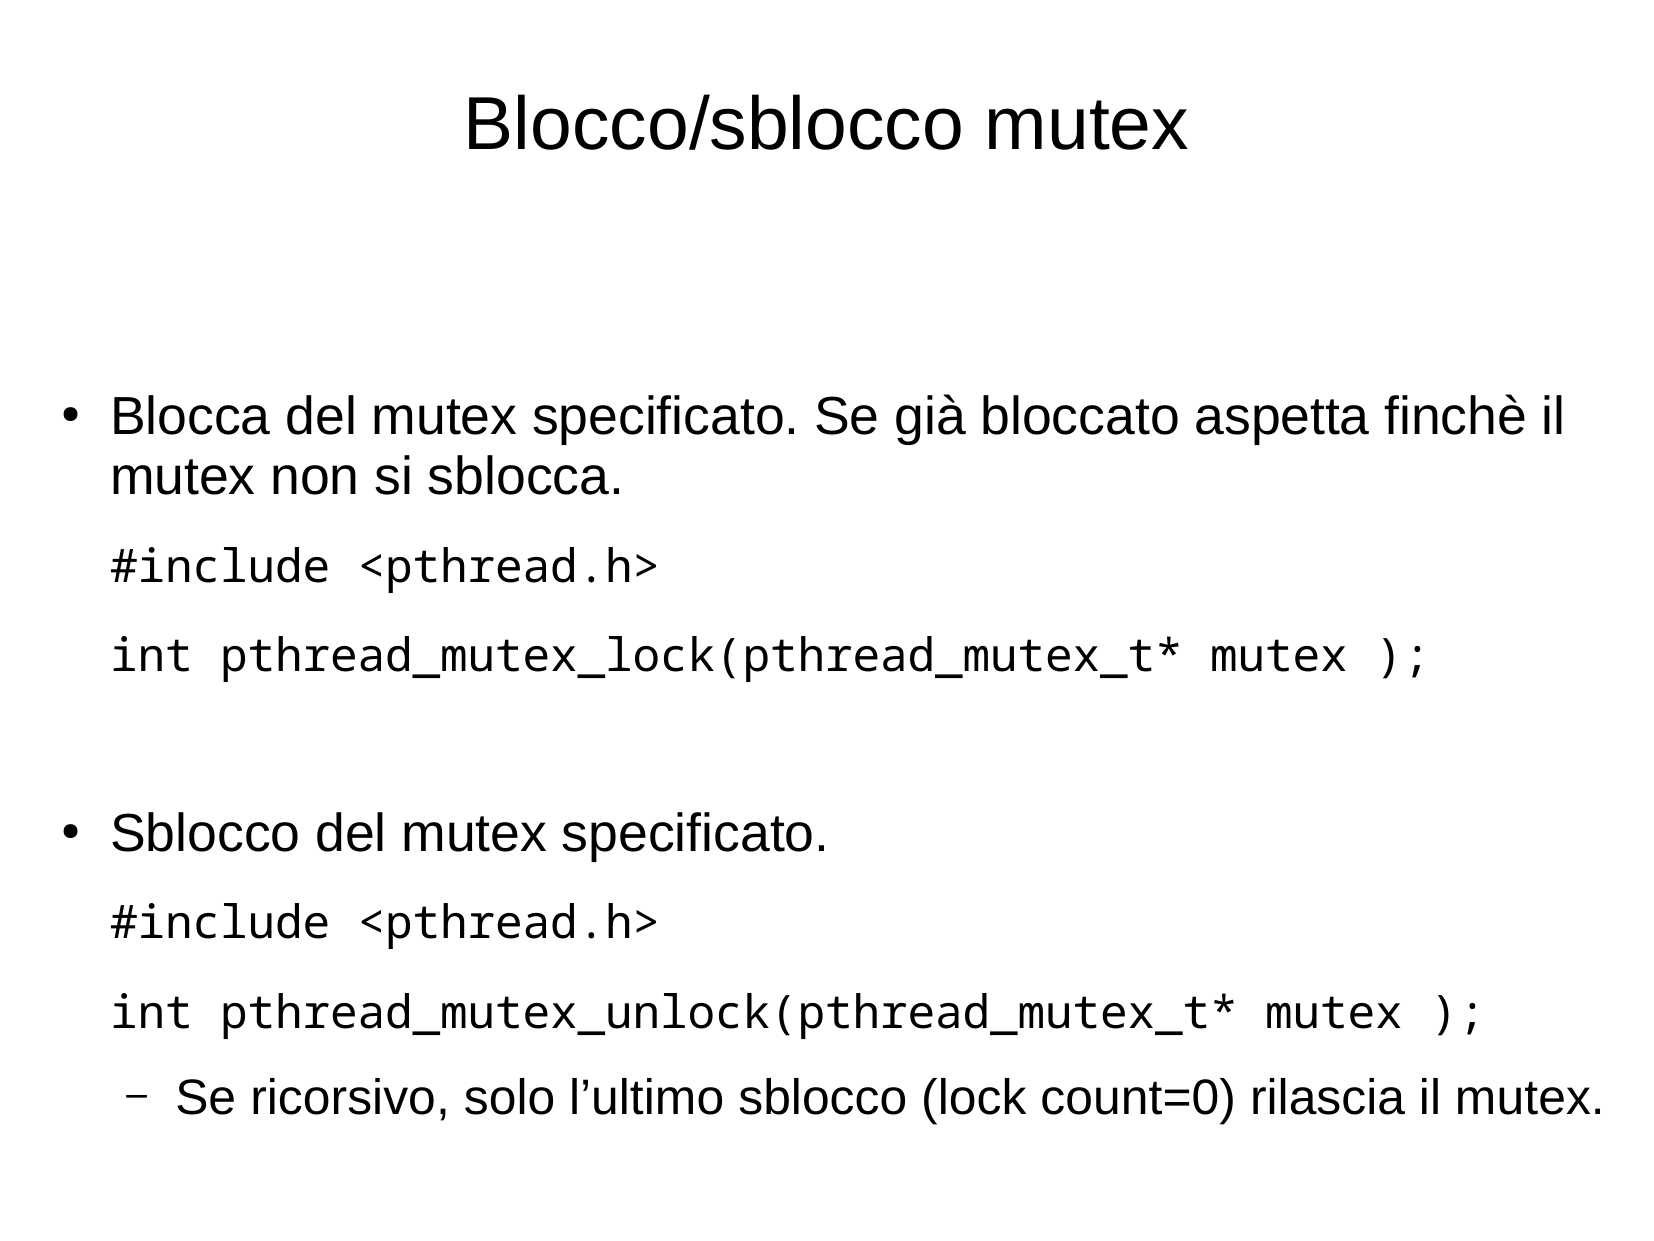

# Blocco/sblocco mutex
Blocca del mutex specificato. Se già bloccato aspetta finchè il mutex non si sblocca.
#include <pthread.h>
int pthread_mutex_lock(pthread_mutex_t* mutex );
Sblocco del mutex specificato.
#include <pthread.h>
int pthread_mutex_unlock(pthread_mutex_t* mutex );
Se ricorsivo, solo l’ultimo sblocco (lock count=0) rilascia il mutex.